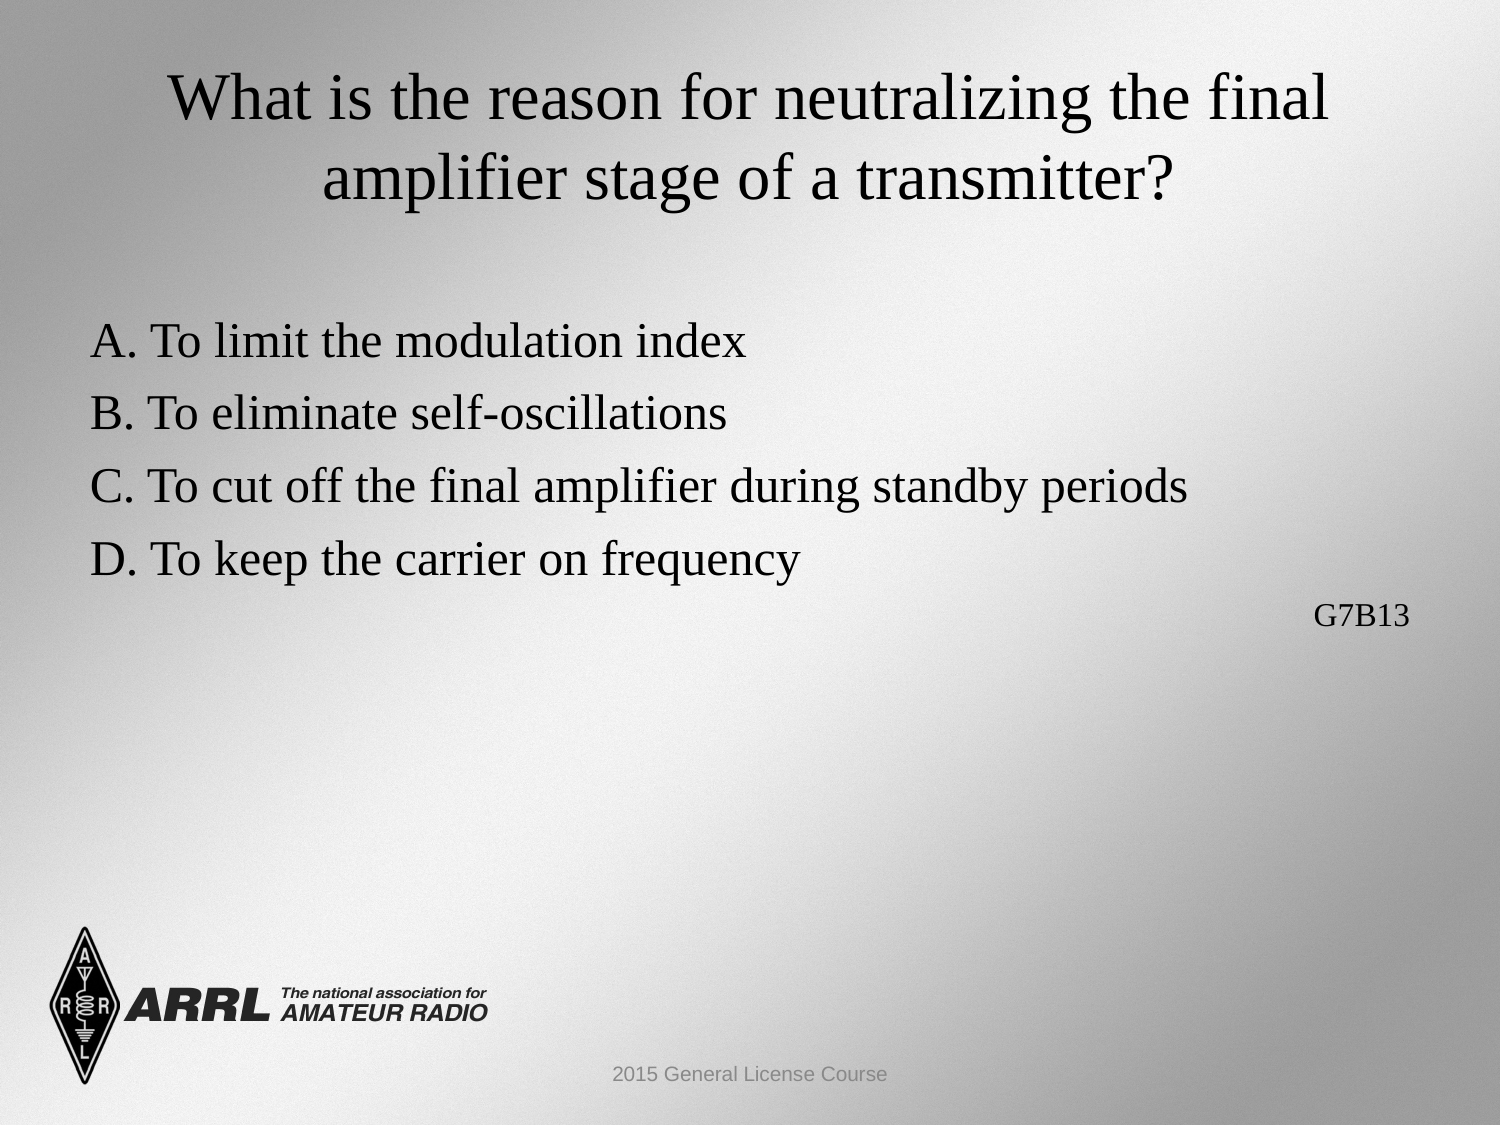

# What is the reason for neutralizing the final amplifier stage of a transmitter?
A. To limit the modulation index
B. To eliminate self-oscillations
C. To cut off the final amplifier during standby periods
D. To keep the carrier on frequency
 G7B13
2015 General License Course